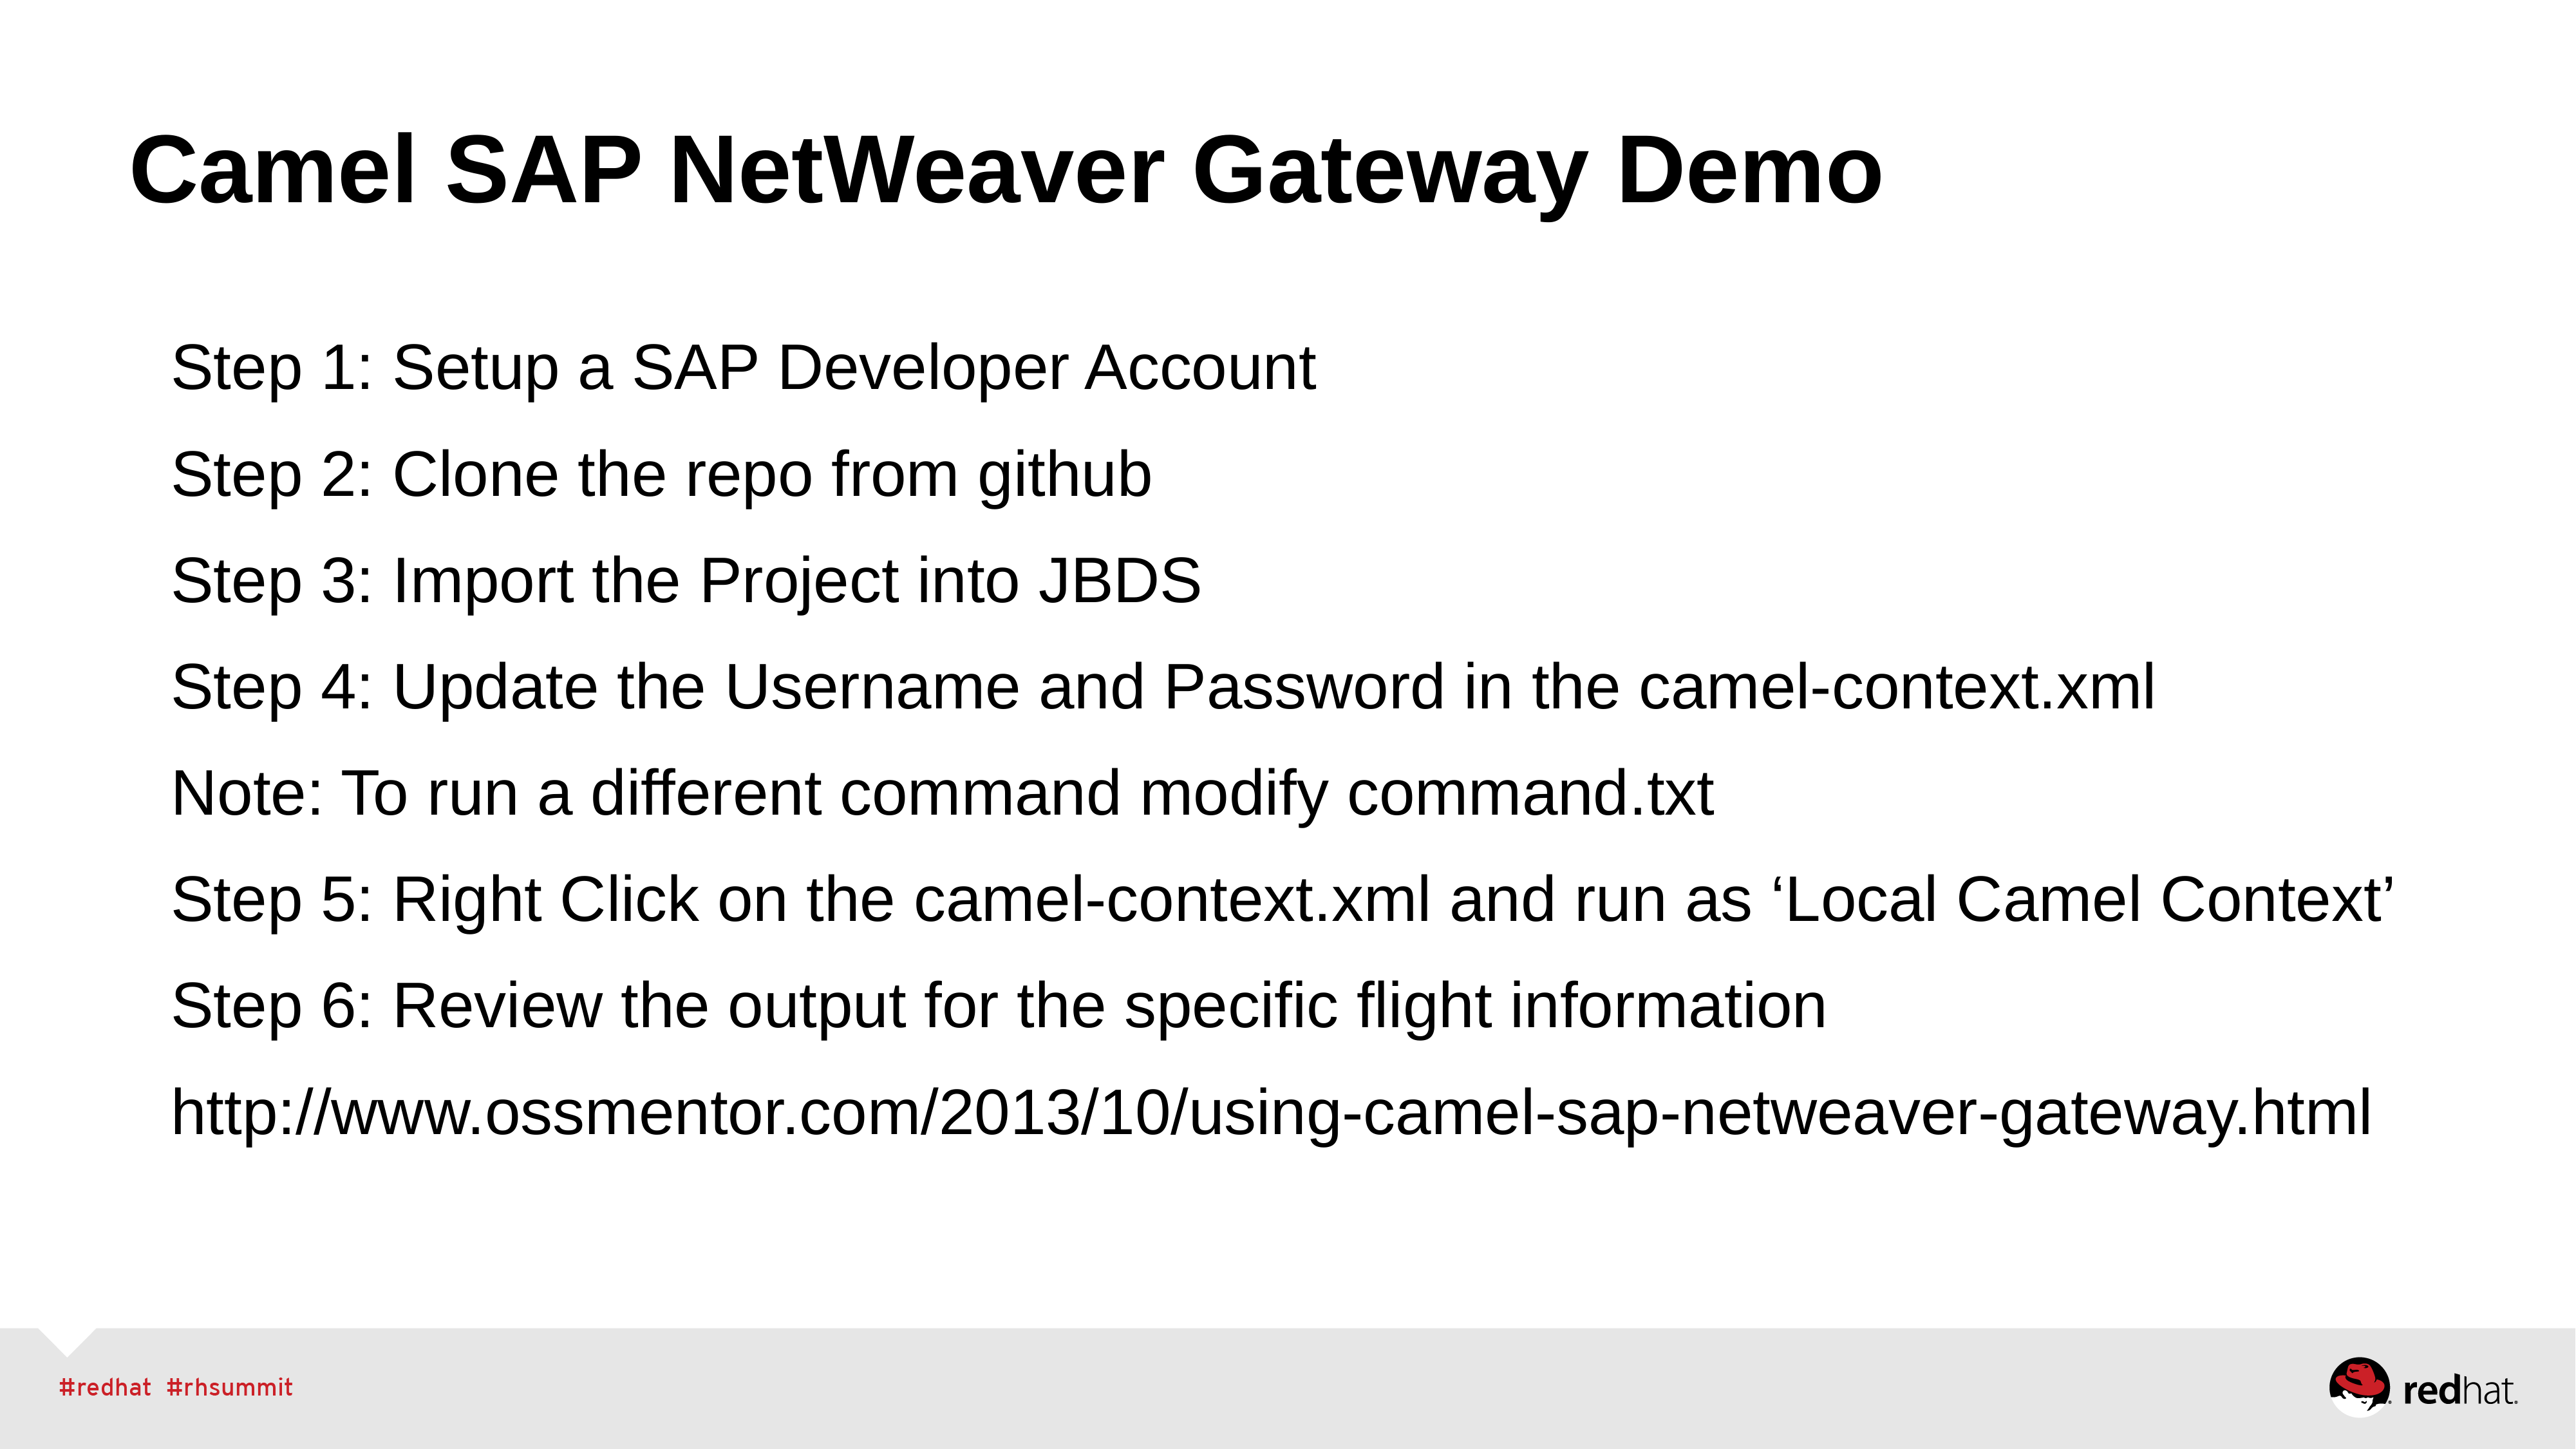

# Camel SAP NetWeaver Gateway Demo
Step 1: Setup a SAP Developer Account
Step 2: Clone the repo from github
Step 3: Import the Project into JBDS
Step 4: Update the Username and Password in the camel-context.xml
Note: To run a different command modify command.txt
Step 5: Right Click on the camel-context.xml and run as ‘Local Camel Context’
Step 6: Review the output for the specific flight information
http://www.ossmentor.com/2013/10/using-camel-sap-netweaver-gateway.html